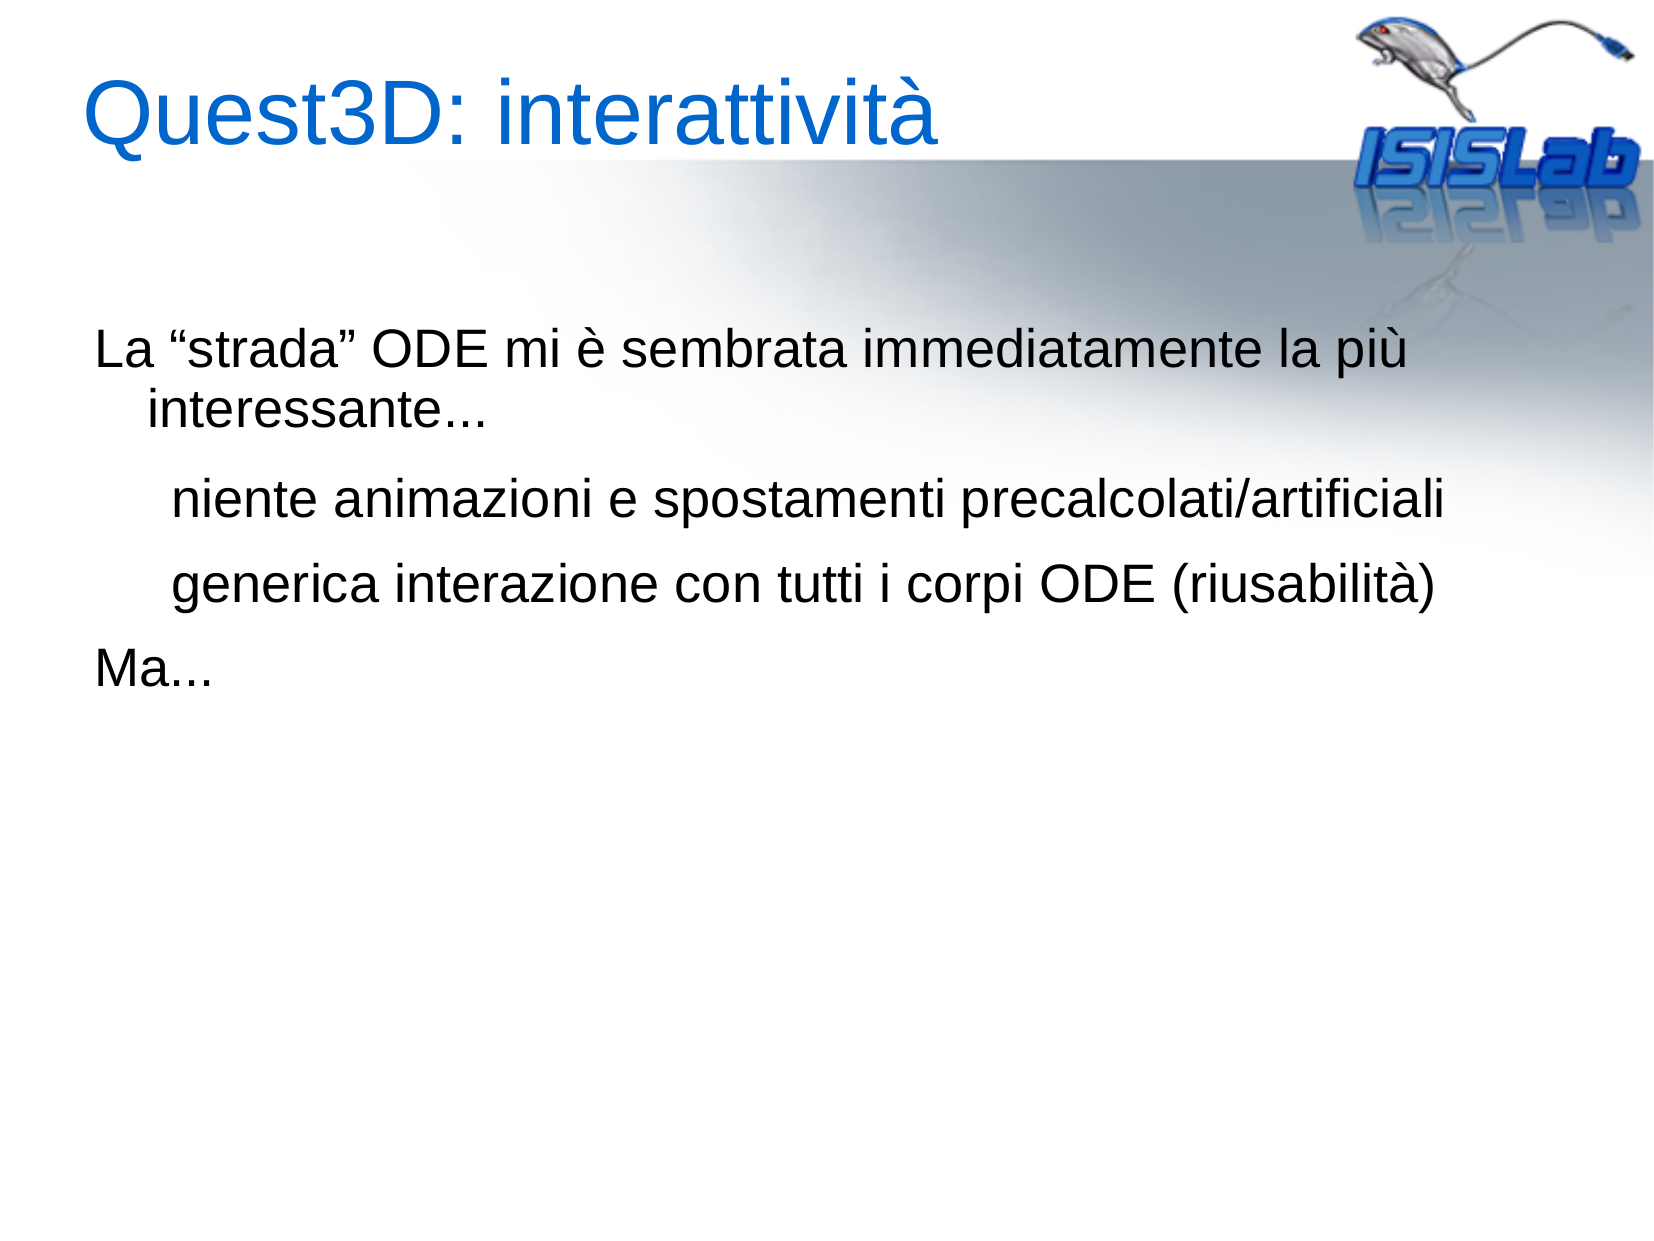

# Quest3D: interattività
La “strada” ODE mi è sembrata immediatamente la più interessante...
niente animazioni e spostamenti precalcolati/artificiali
generica interazione con tutti i corpi ODE (riusabilità)
Ma...